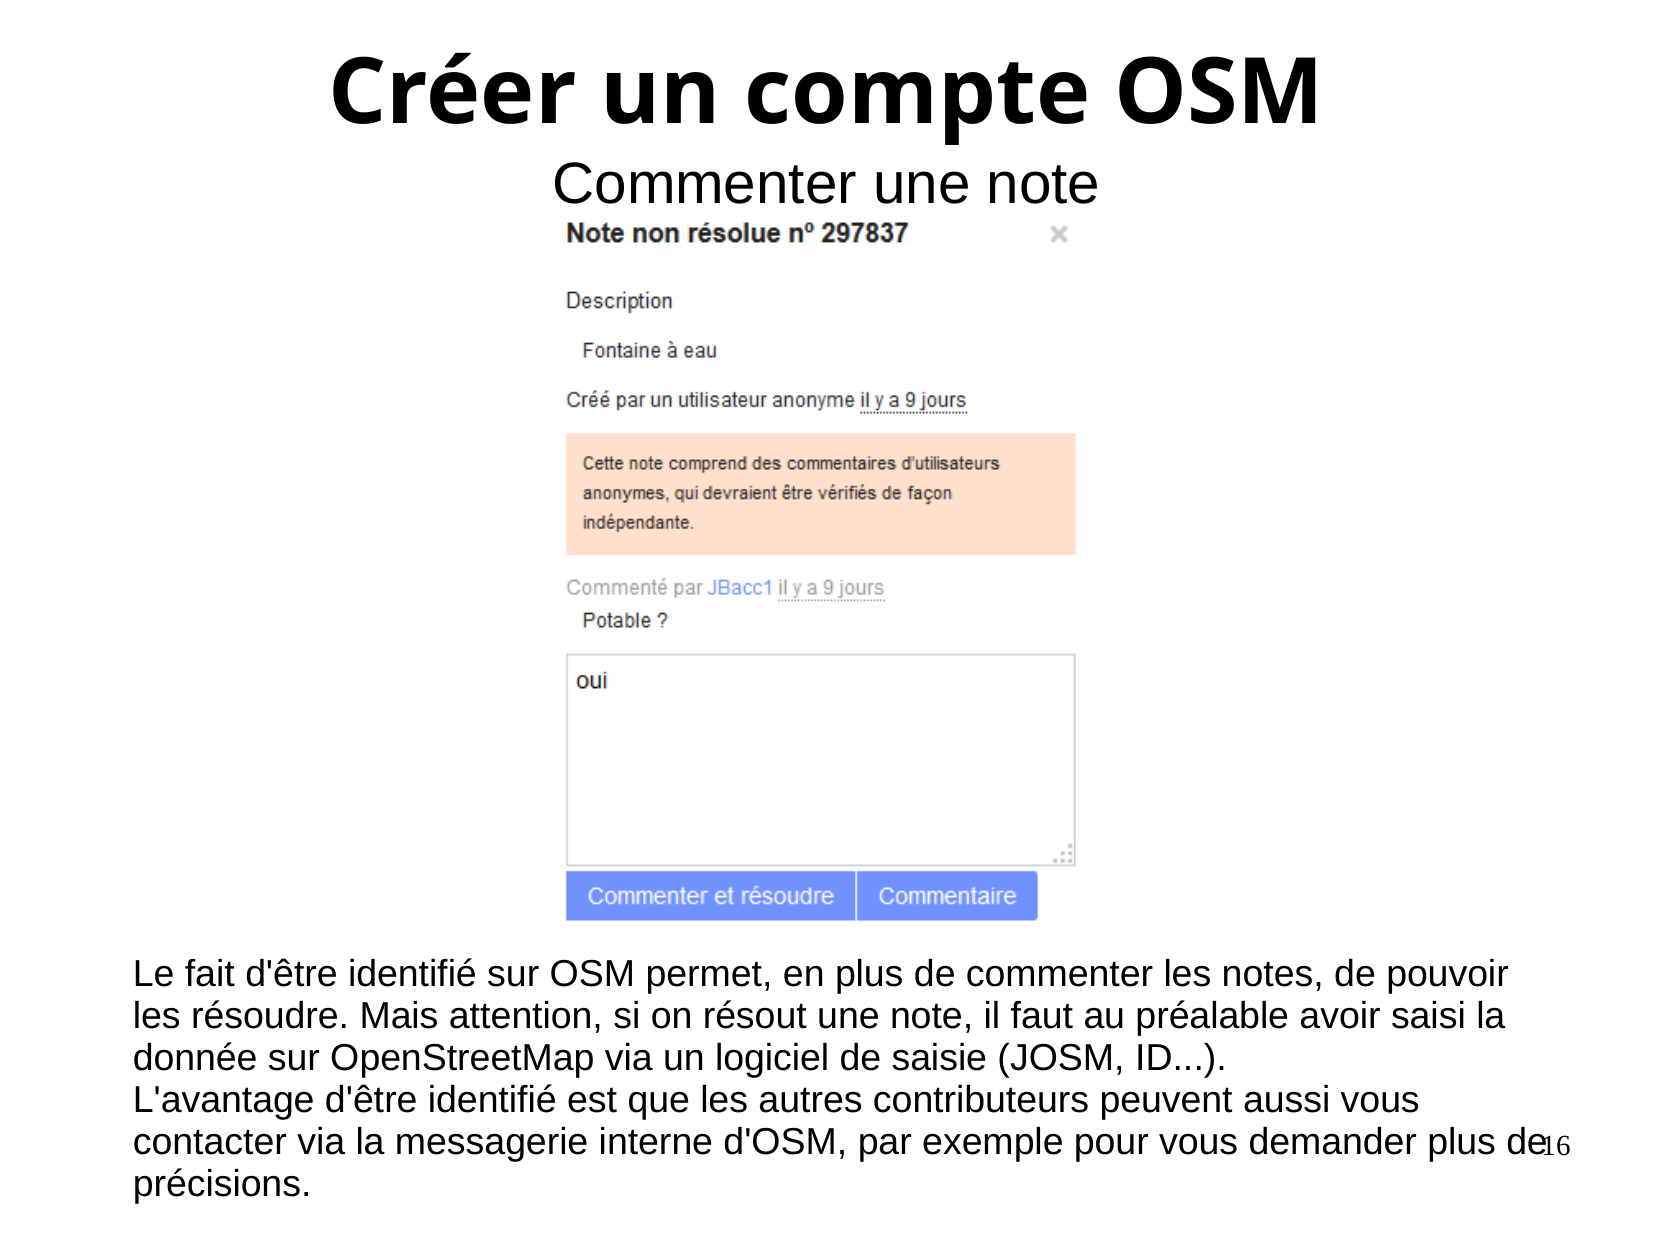

# Créer un compte OSM Commenter une note
Le fait d'être identifié sur OSM permet, en plus de commenter les notes, de pouvoir les résoudre. Mais attention, si on résout une note, il faut au préalable avoir saisi la donnée sur OpenStreetMap via un logiciel de saisie (JOSM, ID...).
L'avantage d'être identifié est que les autres contributeurs peuvent aussi vous contacter via la messagerie interne d'OSM, par exemple pour vous demander plus de précisions.
16